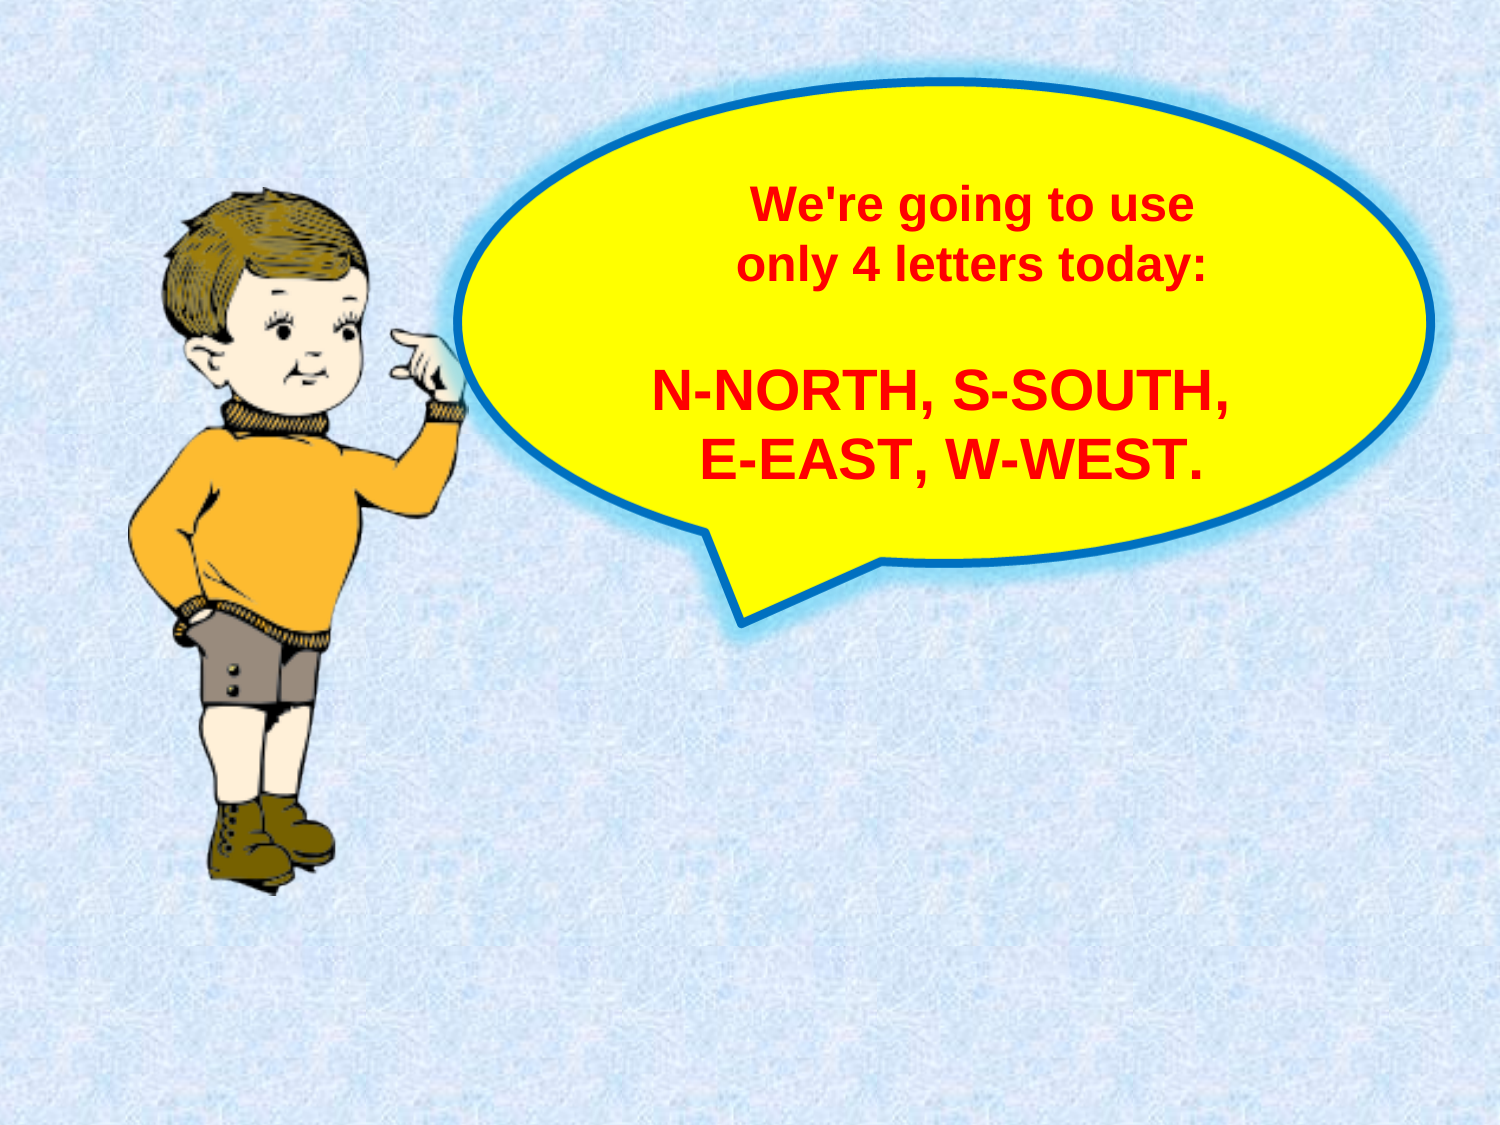

We're going to use
 only 4 letters today:
 N-NORTH, S-SOUTH,
 E-EAST, W-WEST.